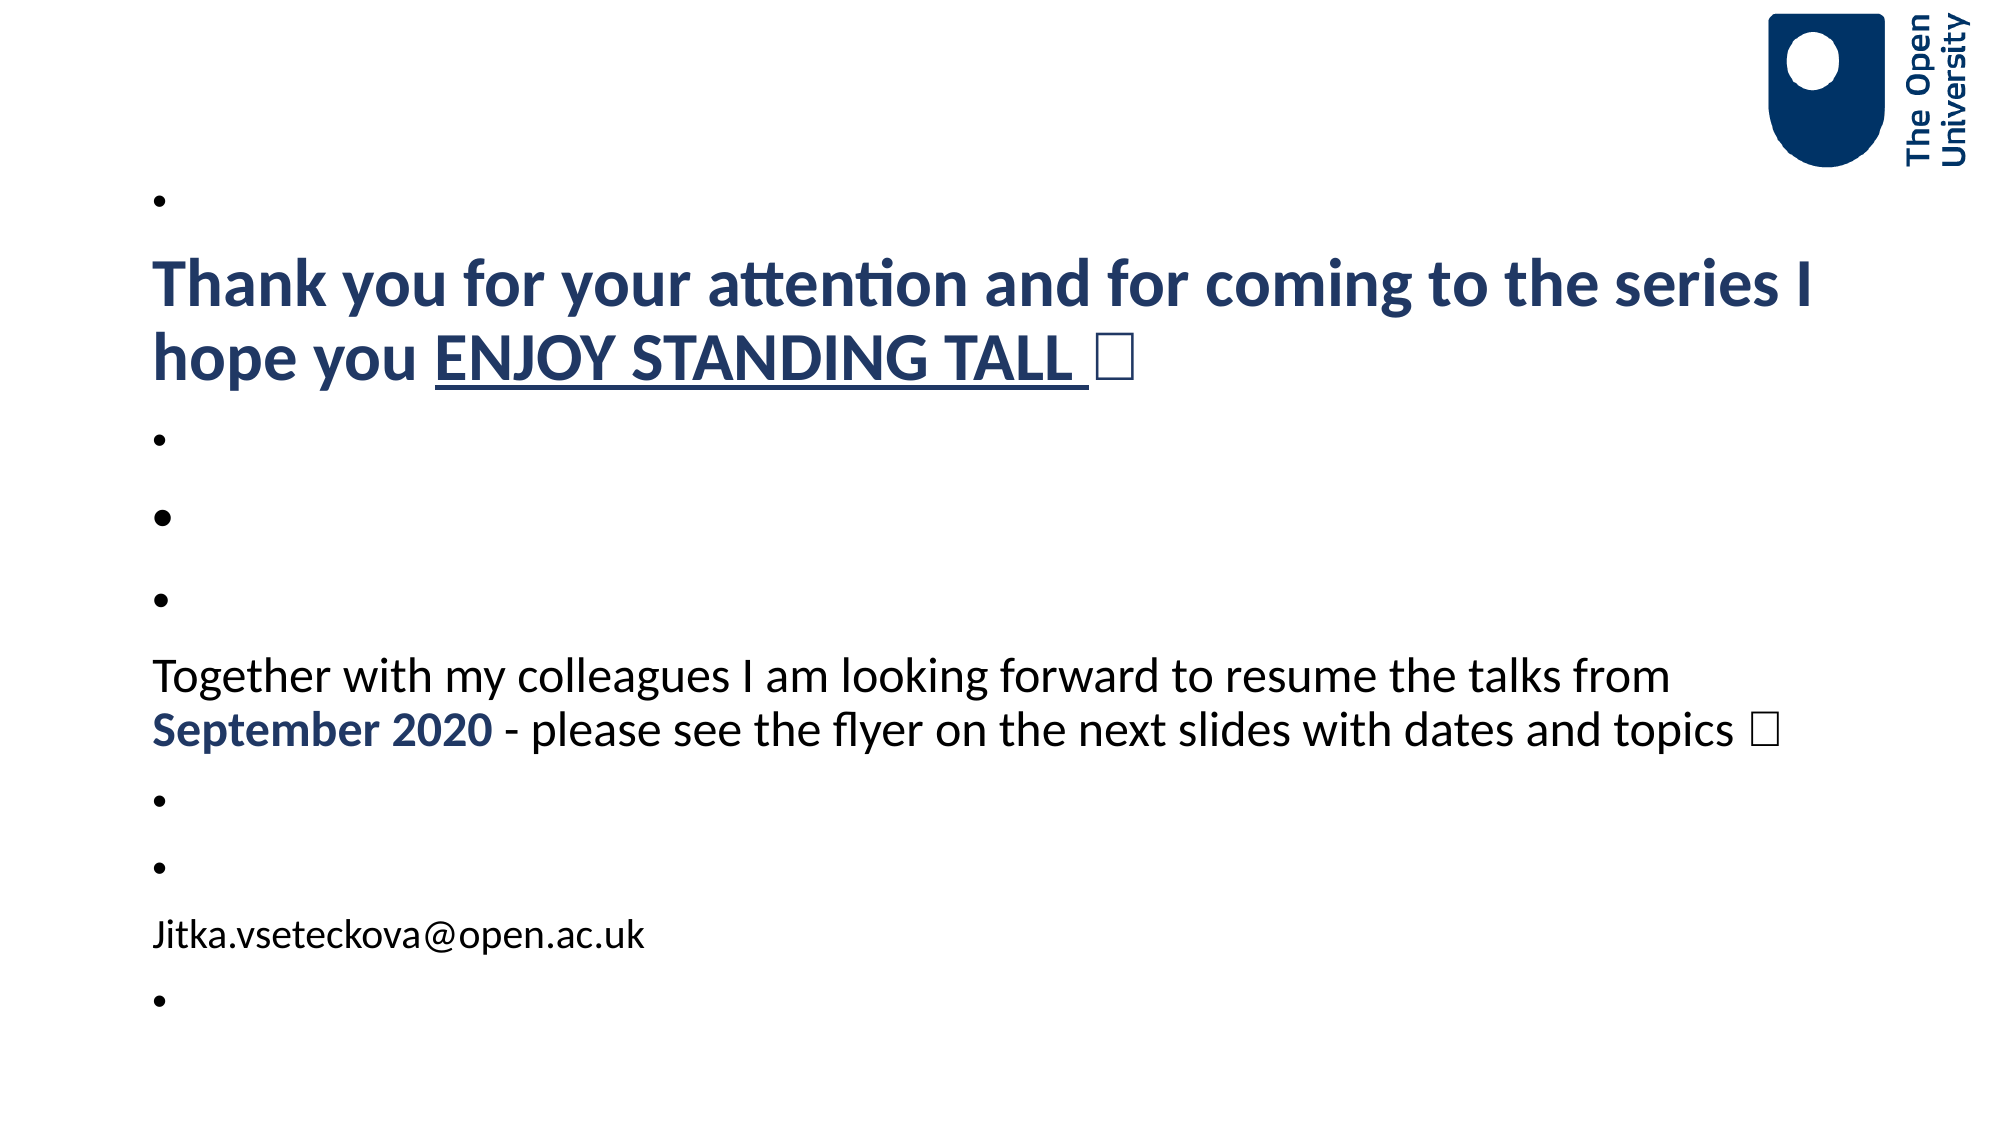

# Thank you for your attention and for coming to the series I hope you ENJOY STANDING TALL 
Together with my colleagues I am looking forward to resume the talks from September 2020 - please see the flyer on the next slides with dates and topics 
Jitka.vseteckova@open.ac.uk